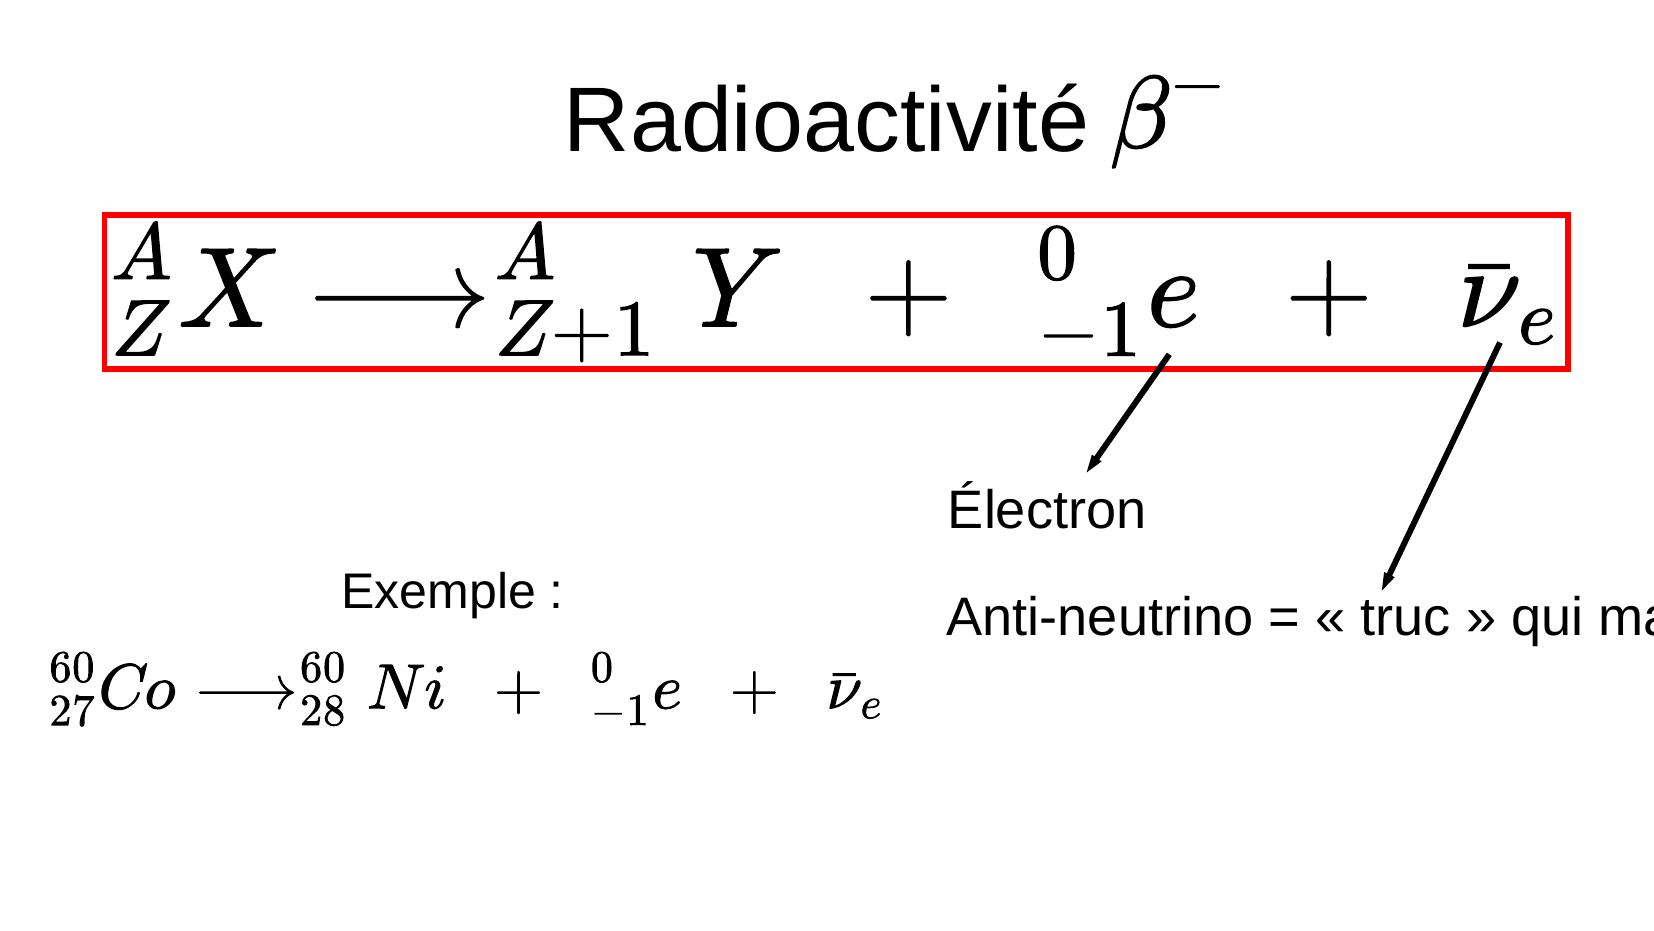

# Radioactivité
Électron
Exemple :
Anti-neutrino = « truc » qui manque pour satisfaire à la conservation de l’énergie